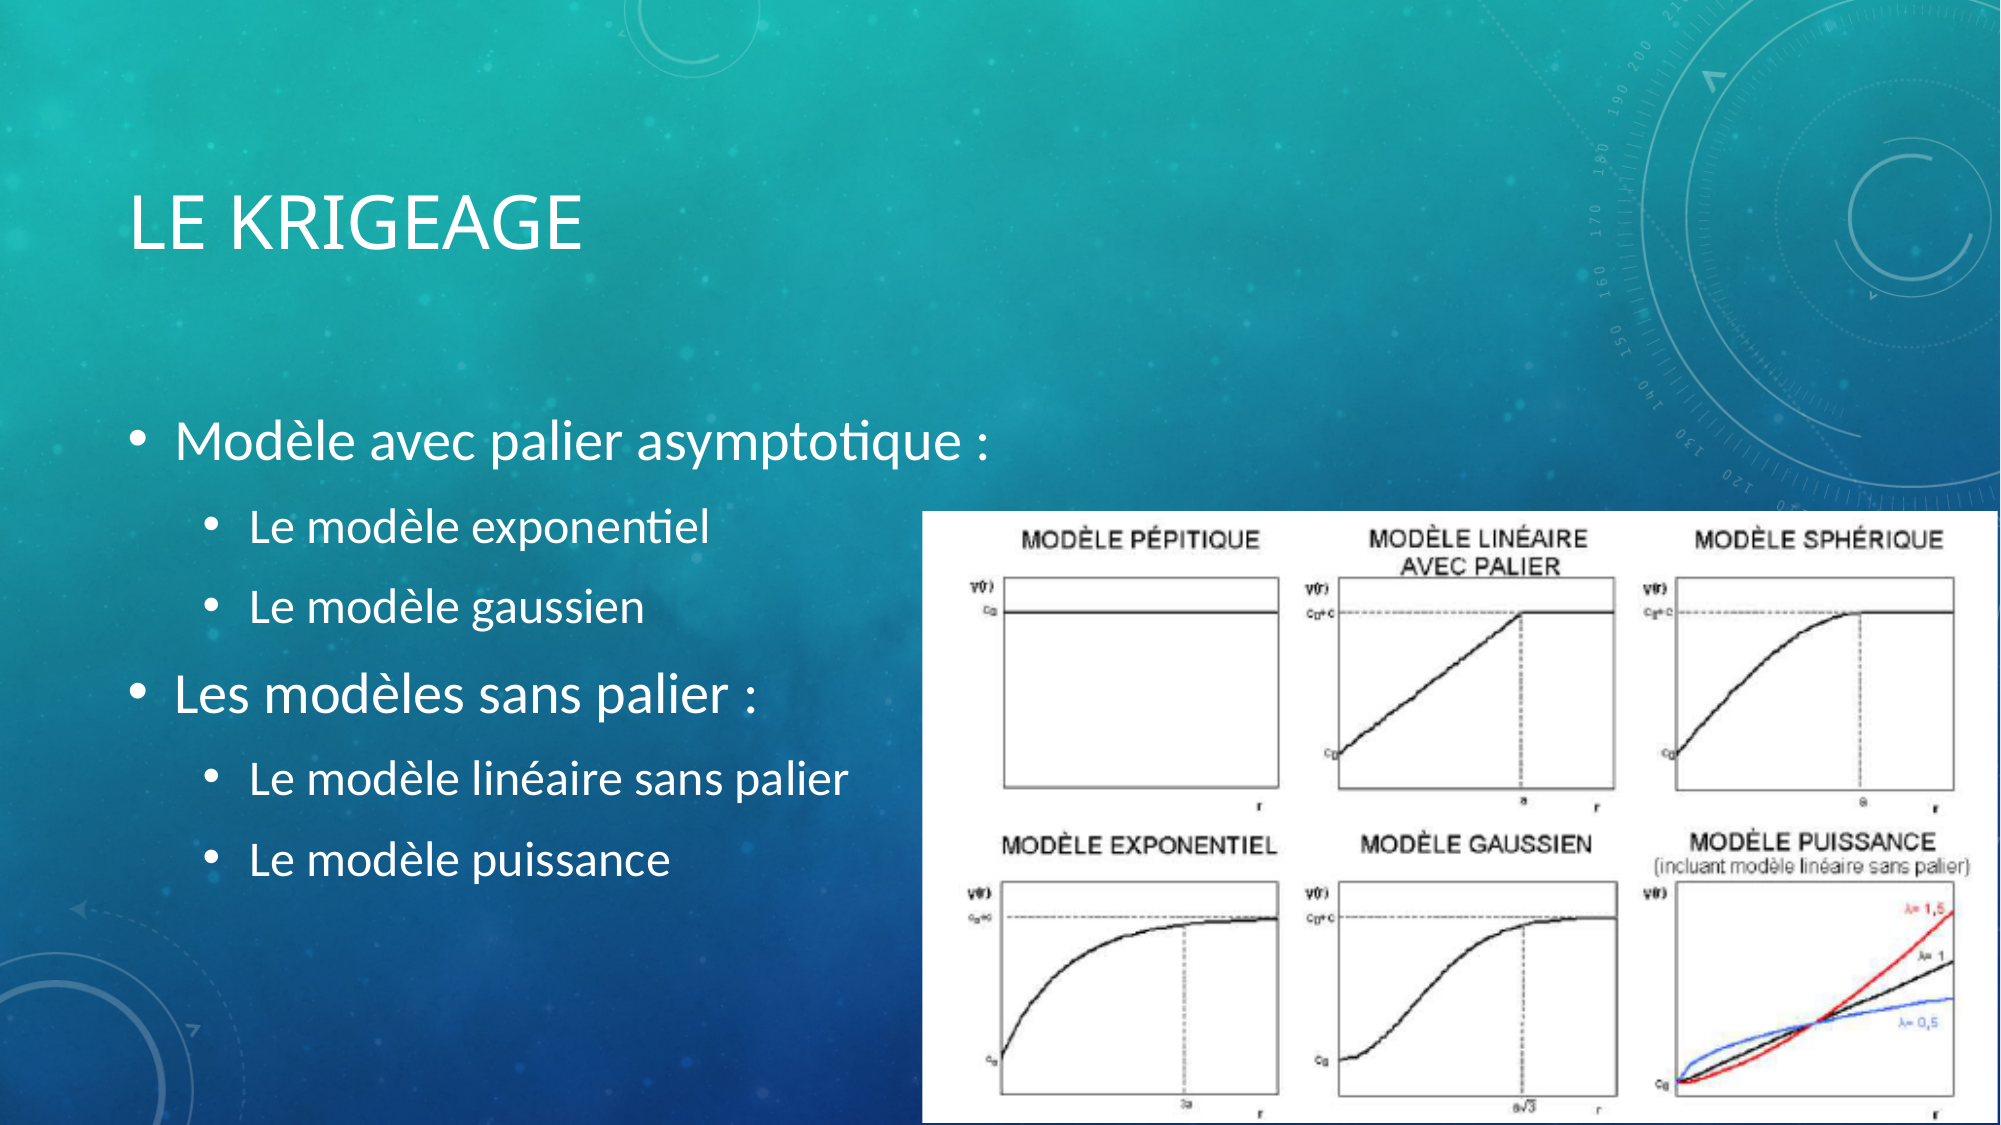

# LE KRIGEAGE
Modèle avec palier asymptotique :
Le modèle exponentiel
Le modèle gaussien
Les modèles sans palier :
Le modèle linéaire sans palier
Le modèle puissance